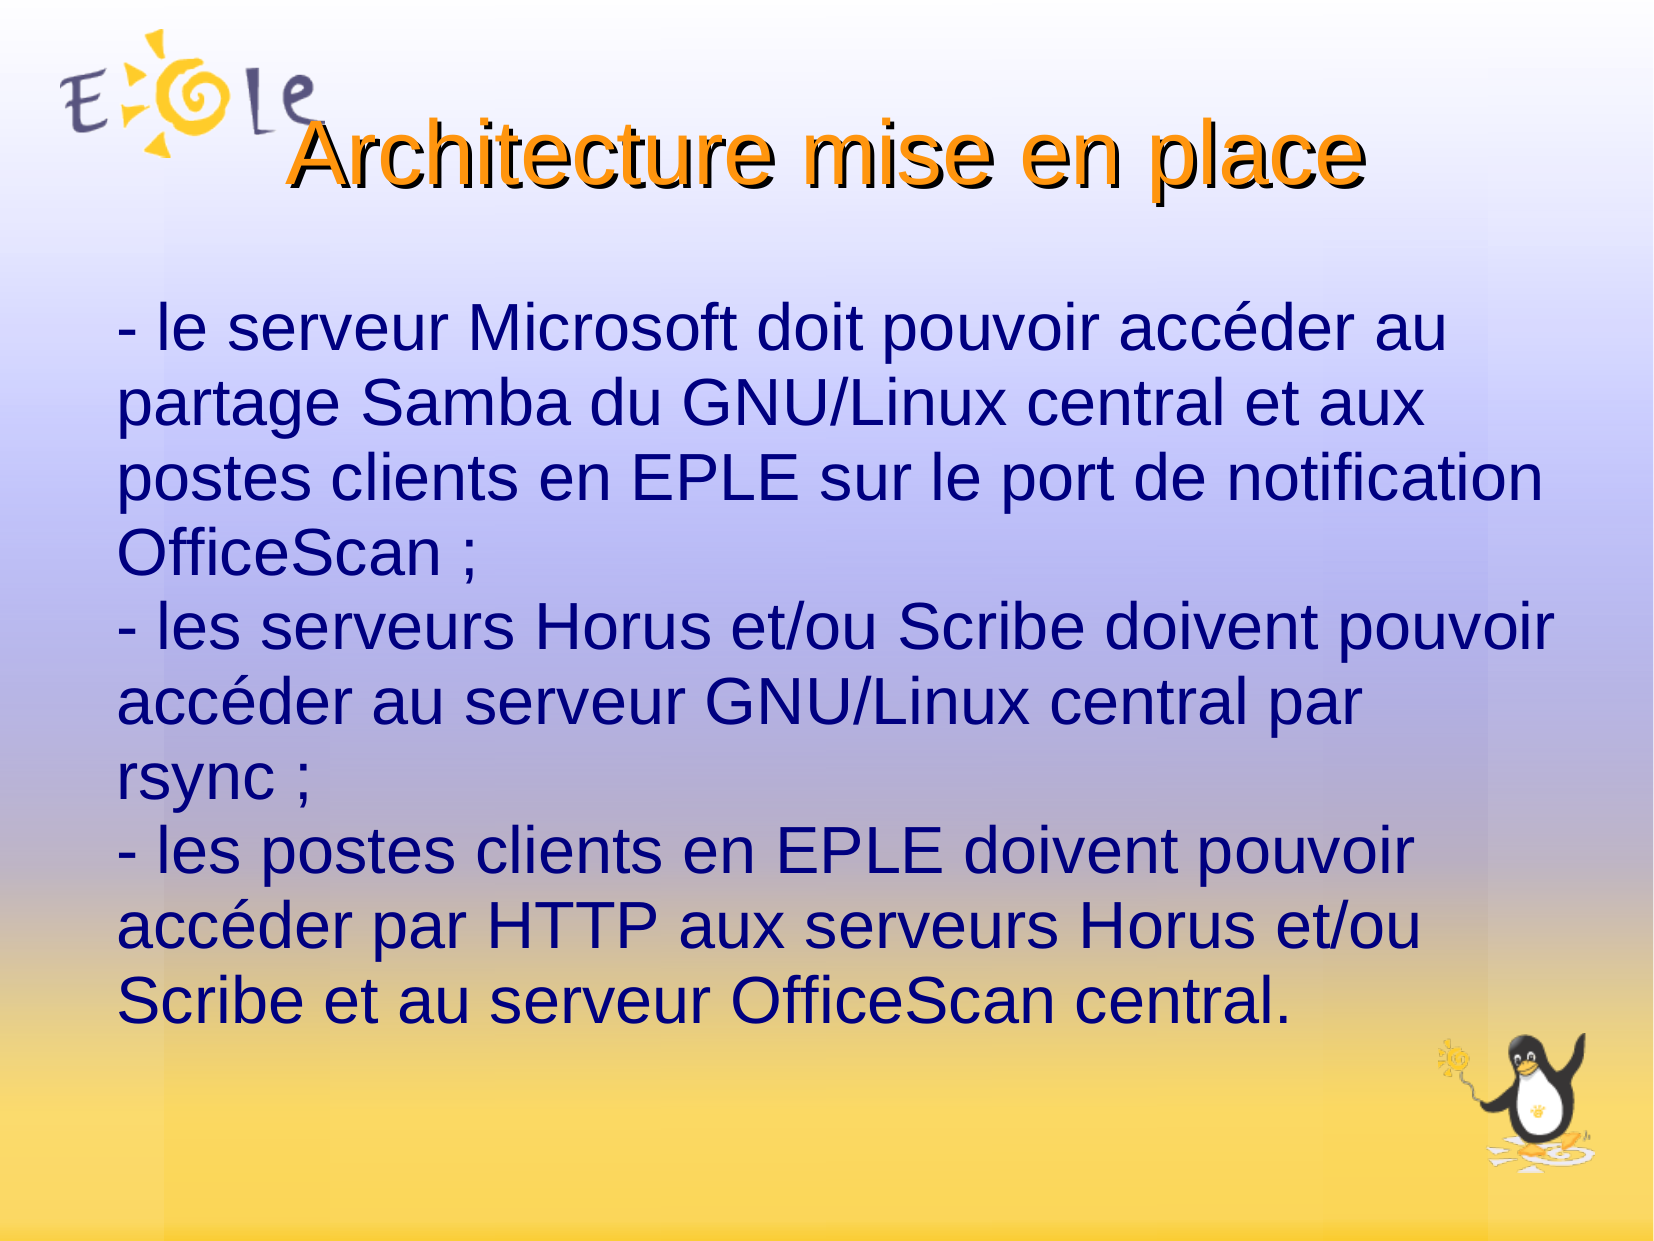

# Architecture mise en place
- le serveur Microsoft doit pouvoir accéder au partage Samba du GNU/Linux central et aux postes clients en EPLE sur le port de notification OfficeScan ;
- les serveurs Horus et/ou Scribe doivent pouvoir accéder au serveur GNU/Linux central par rsync ;
- les postes clients en EPLE doivent pouvoir accéder par HTTP aux serveurs Horus et/ou Scribe et au serveur OfficeScan central.